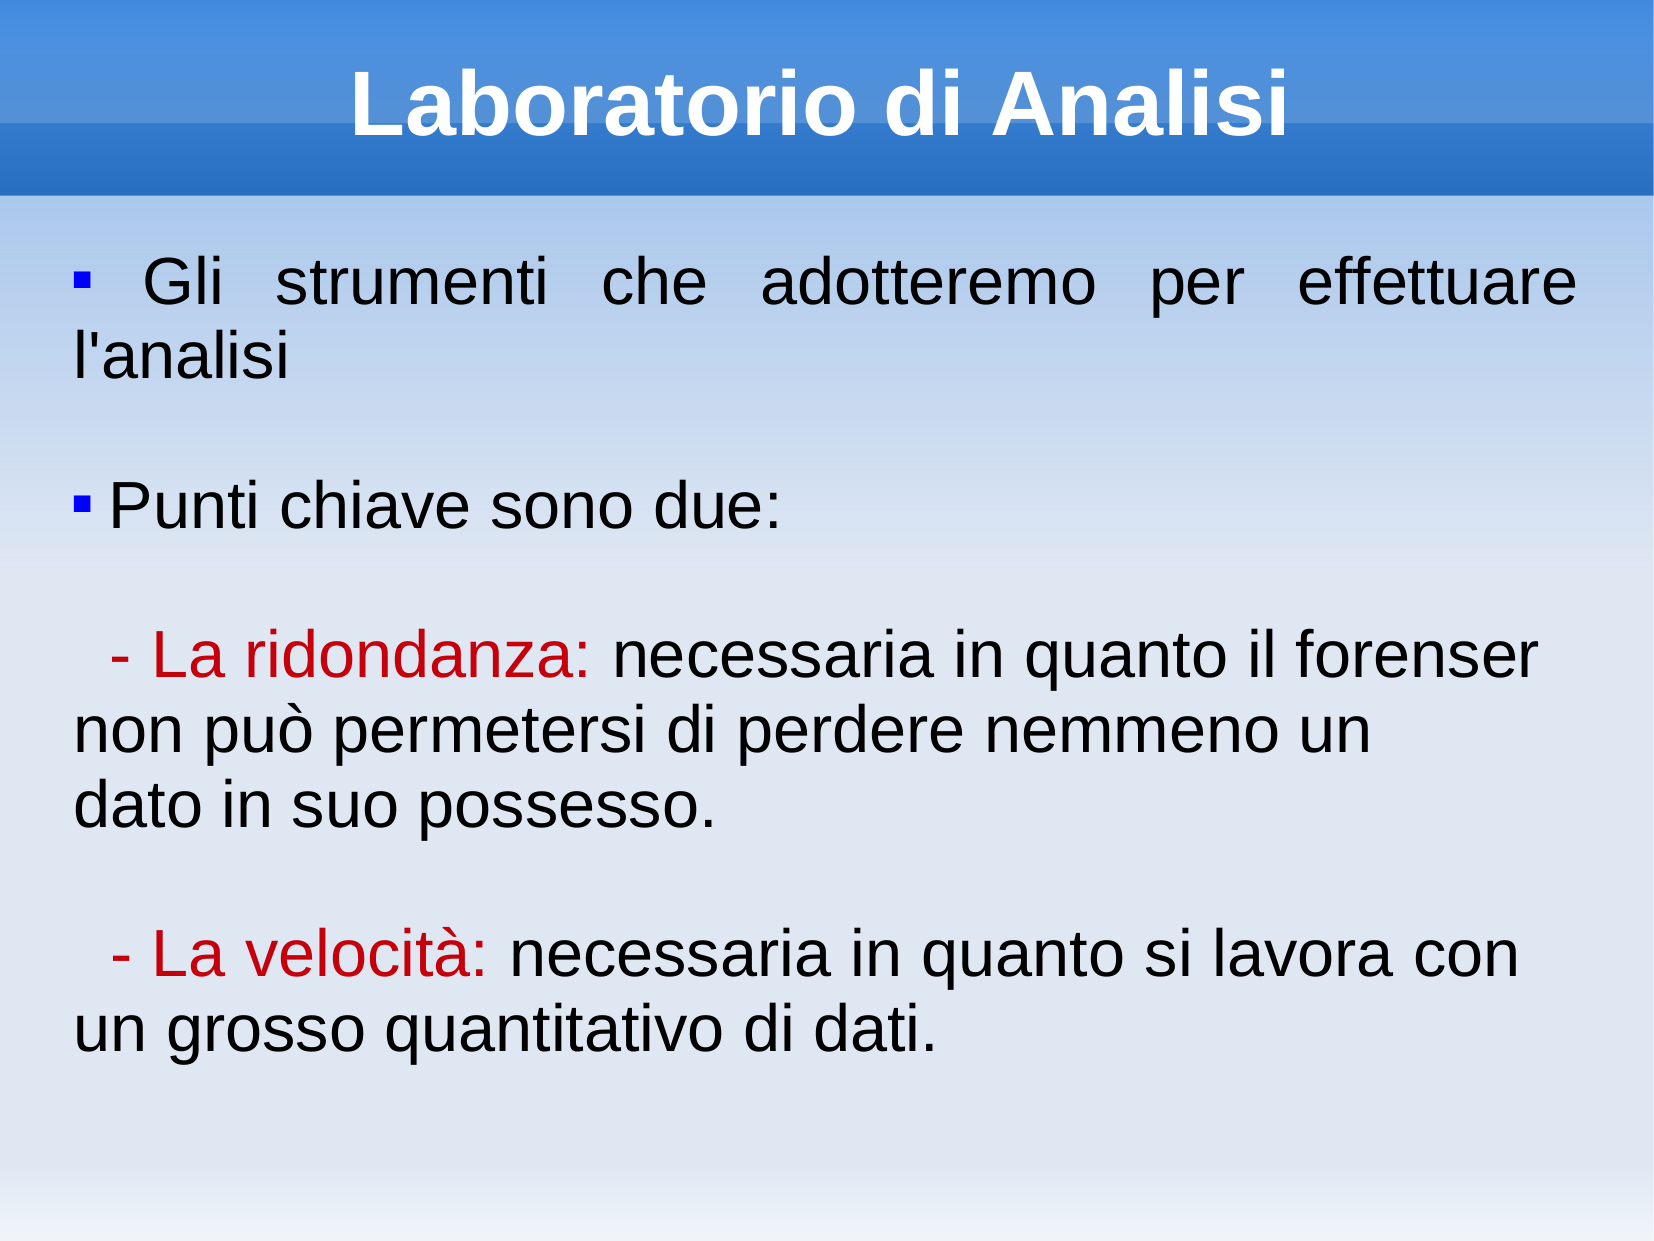

# Laboratorio di Analisi
 Gli strumenti che adotteremo per effettuare l'analisi
 Punti chiave sono due:
 - La ridondanza: necessaria in quanto il forenser non può permetersi di perdere nemmeno un dato in suo possesso.
 - La velocità: necessaria in quanto si lavora con un grosso quantitativo di dati.